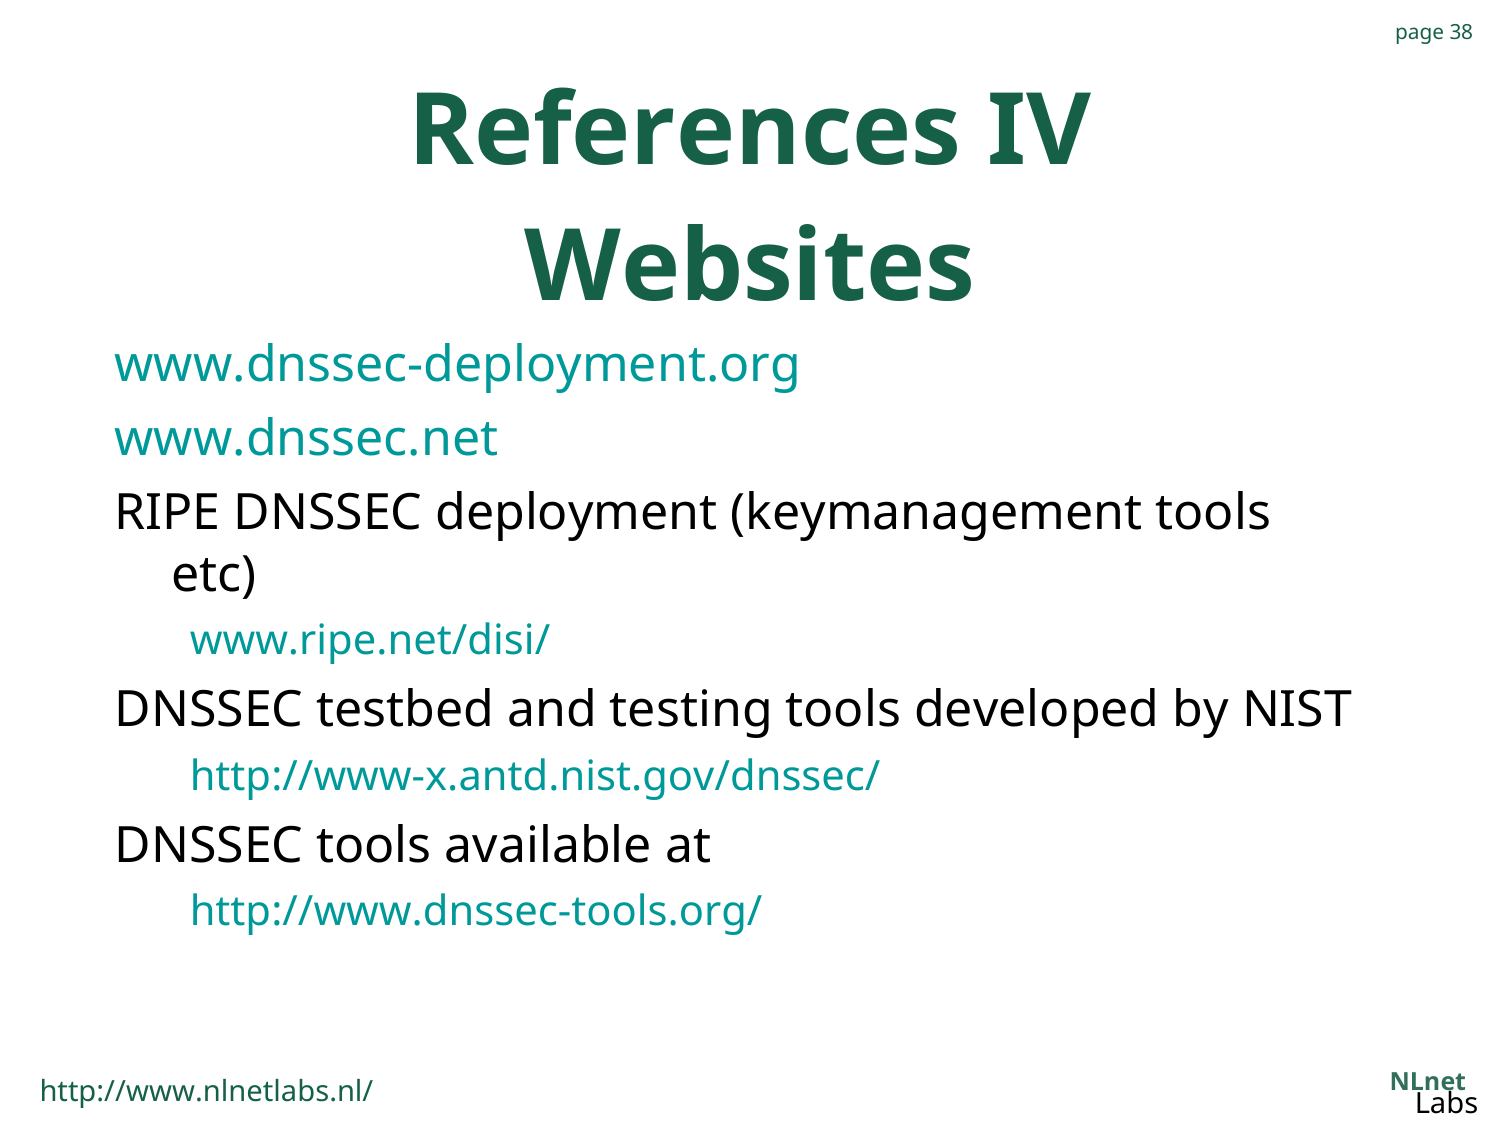

# References IV Websites
www.dnssec-deployment.org
www.dnssec.net
RIPE DNSSEC deployment (keymanagement tools etc)
www.ripe.net/disi/
DNSSEC testbed and testing tools developed by NIST
http://www-x.antd.nist.gov/dnssec/
DNSSEC tools available at
http://www.dnssec-tools.org/